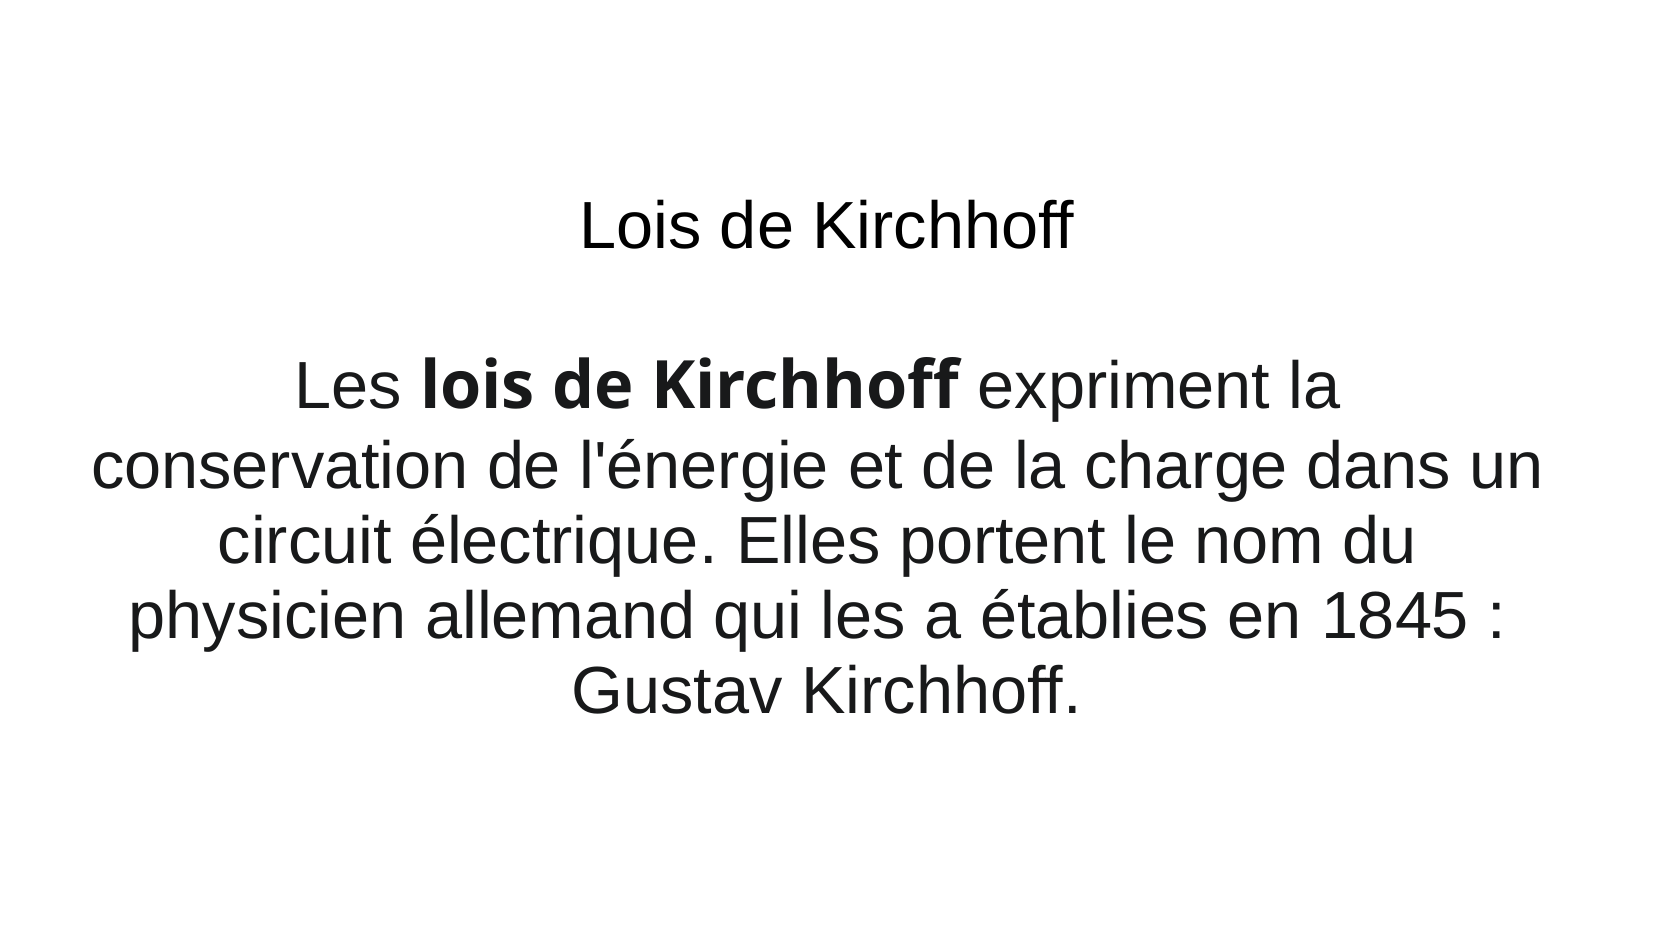

# Lois de Kirchhoff
Les lois de Kirchhoff expriment la conservation de l'énergie et de la charge dans un circuit électrique. Elles portent le nom du physicien allemand qui les a établies en 1845 : Gustav Kirchhoff.